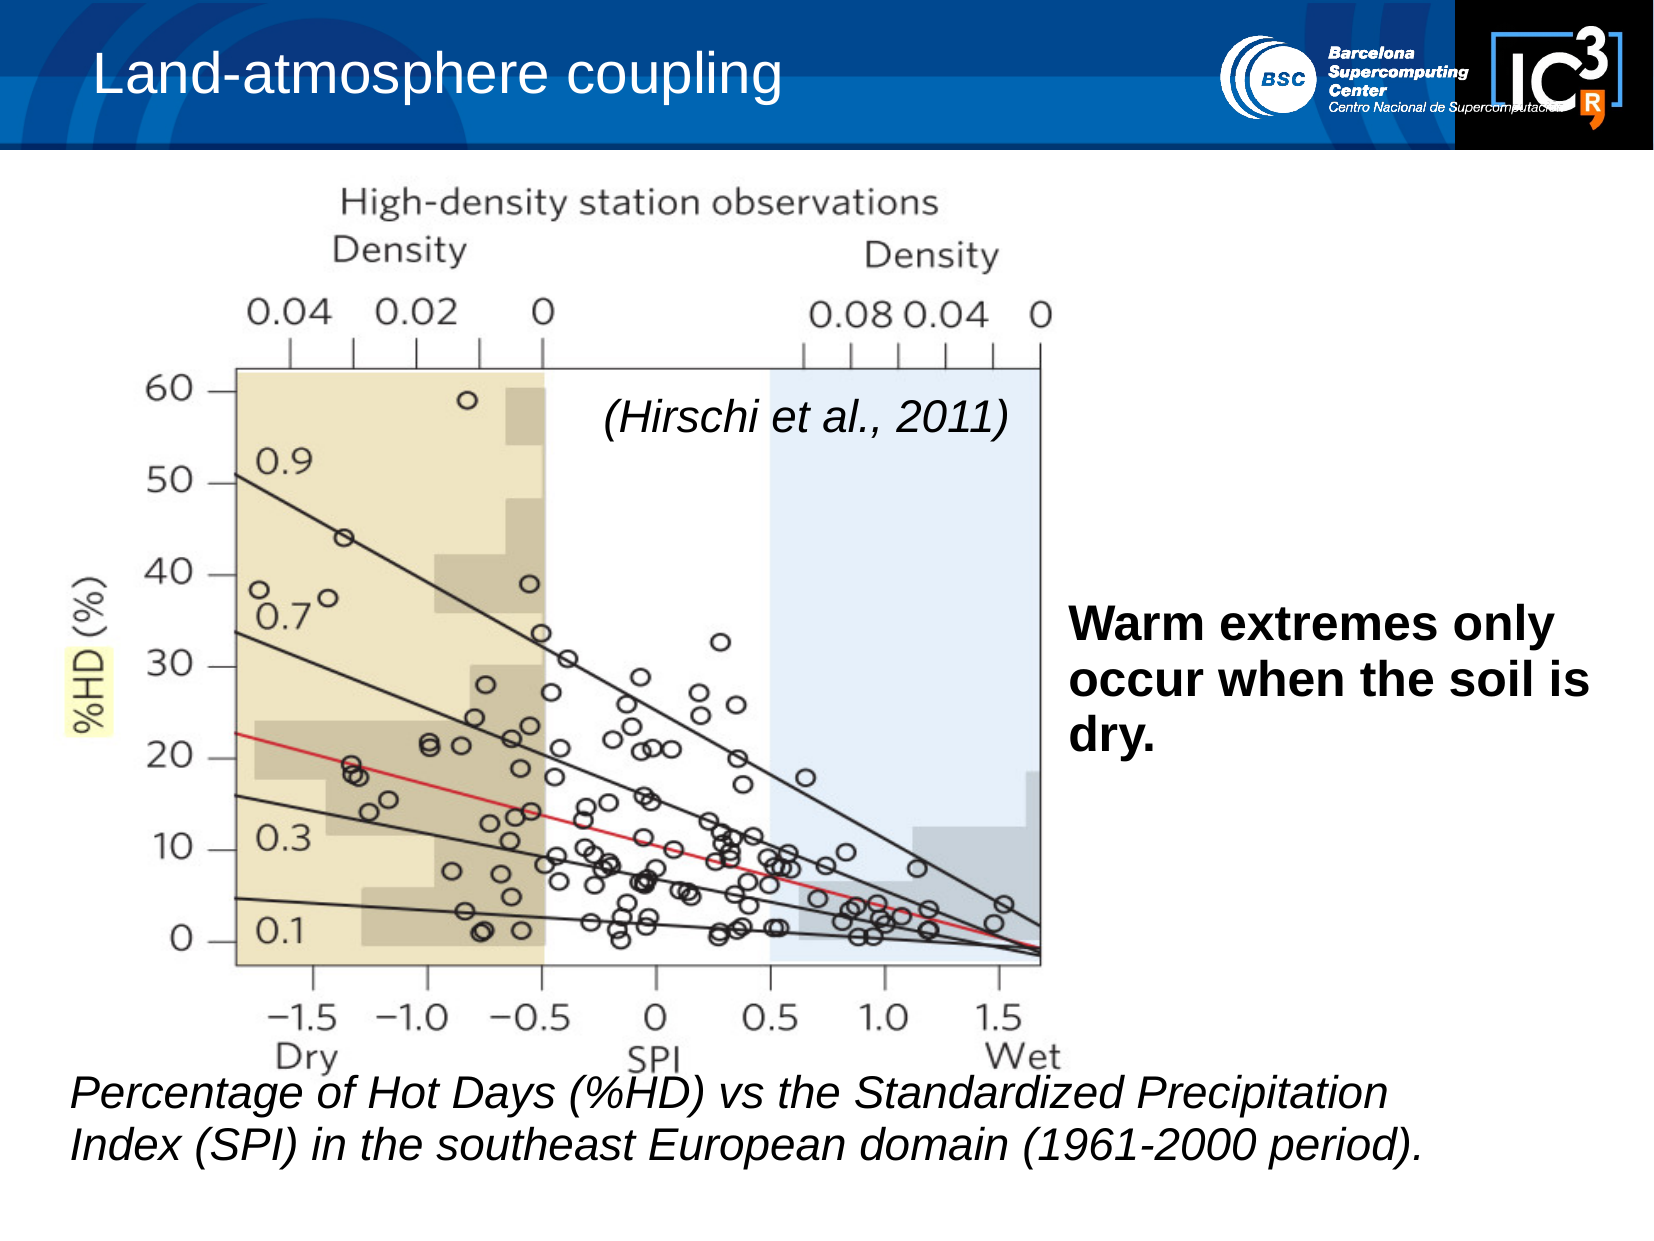

Land-atmosphere coupling
(Hirschi et al., 2011)
Warm extremes only occur when the soil is dry.
Percentage of Hot Days (%HD) vs the Standardized Precipitation Index (SPI) in the southeast European domain (1961-2000 period).